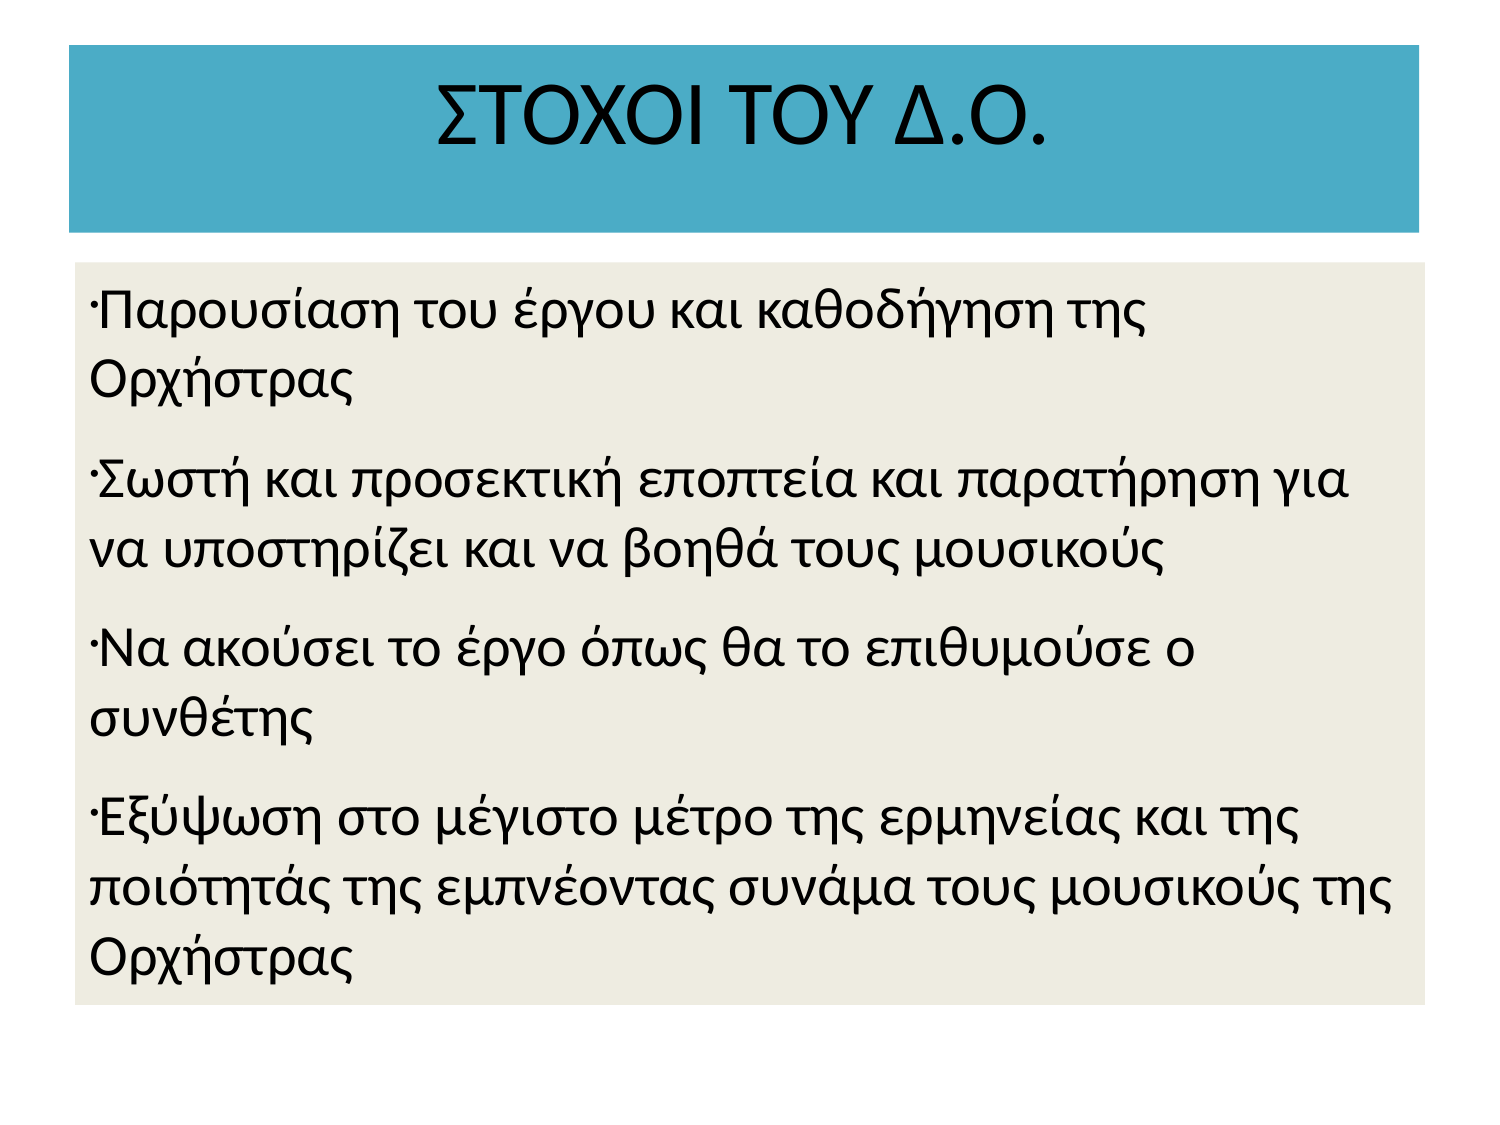

# ΣΤΟΧΟΙ ΤΟΥ Δ.Ο.
Παρουσίαση του έργου και καθοδήγηση της Ορχήστρας
Σωστή και προσεκτική εποπτεία και παρατήρηση για να υποστηρίζει και να βοηθά τους μουσικούς
Να ακούσει το έργο όπως θα το επιθυμούσε ο συνθέτης
Εξύψωση στο μέγιστο μέτρο της ερμηνείας και της ποιότητάς της εμπνέοντας συνάμα τους μουσικούς της Ορχήστρας